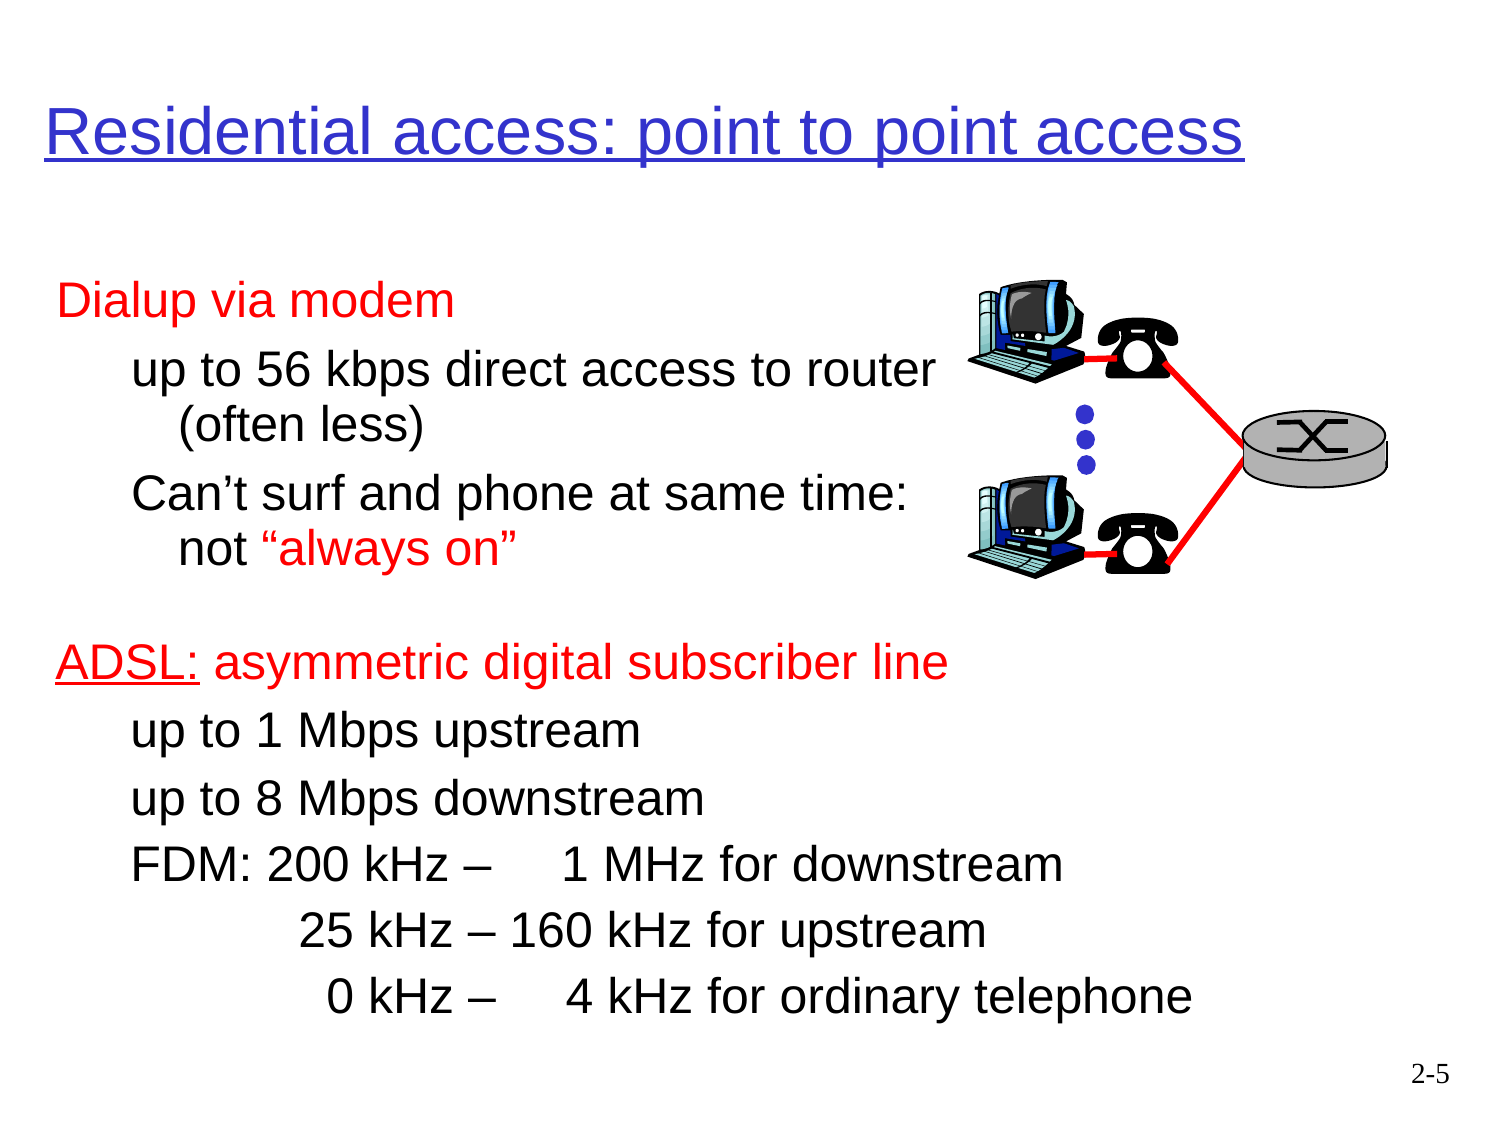

# Residential access: point to point access
Dialup via modem
up to 56 kbps direct access to router (often less)
Can’t surf and phone at same time: not “always on”
ADSL: asymmetric digital subscriber line
up to 1 Mbps upstream
up to 8 Mbps downstream
FDM: 200 kHz – 1 MHz for downstream
 25 kHz – 160 kHz for upstream
 0 kHz – 4 kHz for ordinary telephone
5